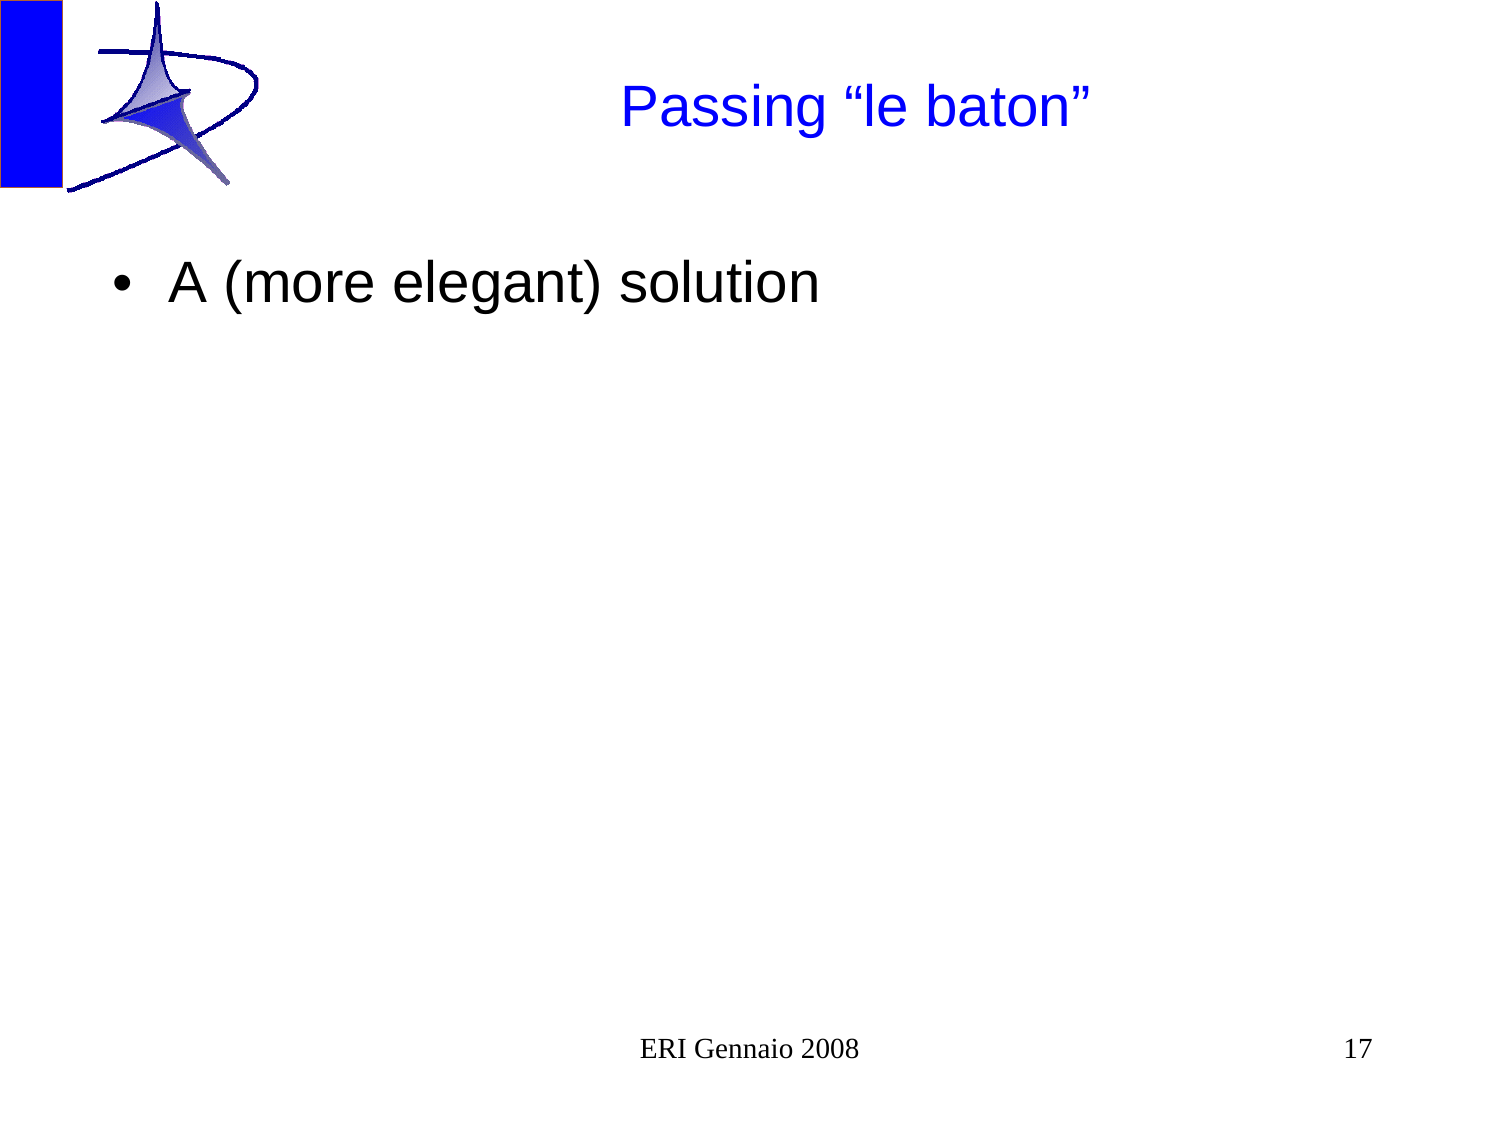

# Passing “le baton”
A (more elegant) solution
ERI Gennaio 2008
17